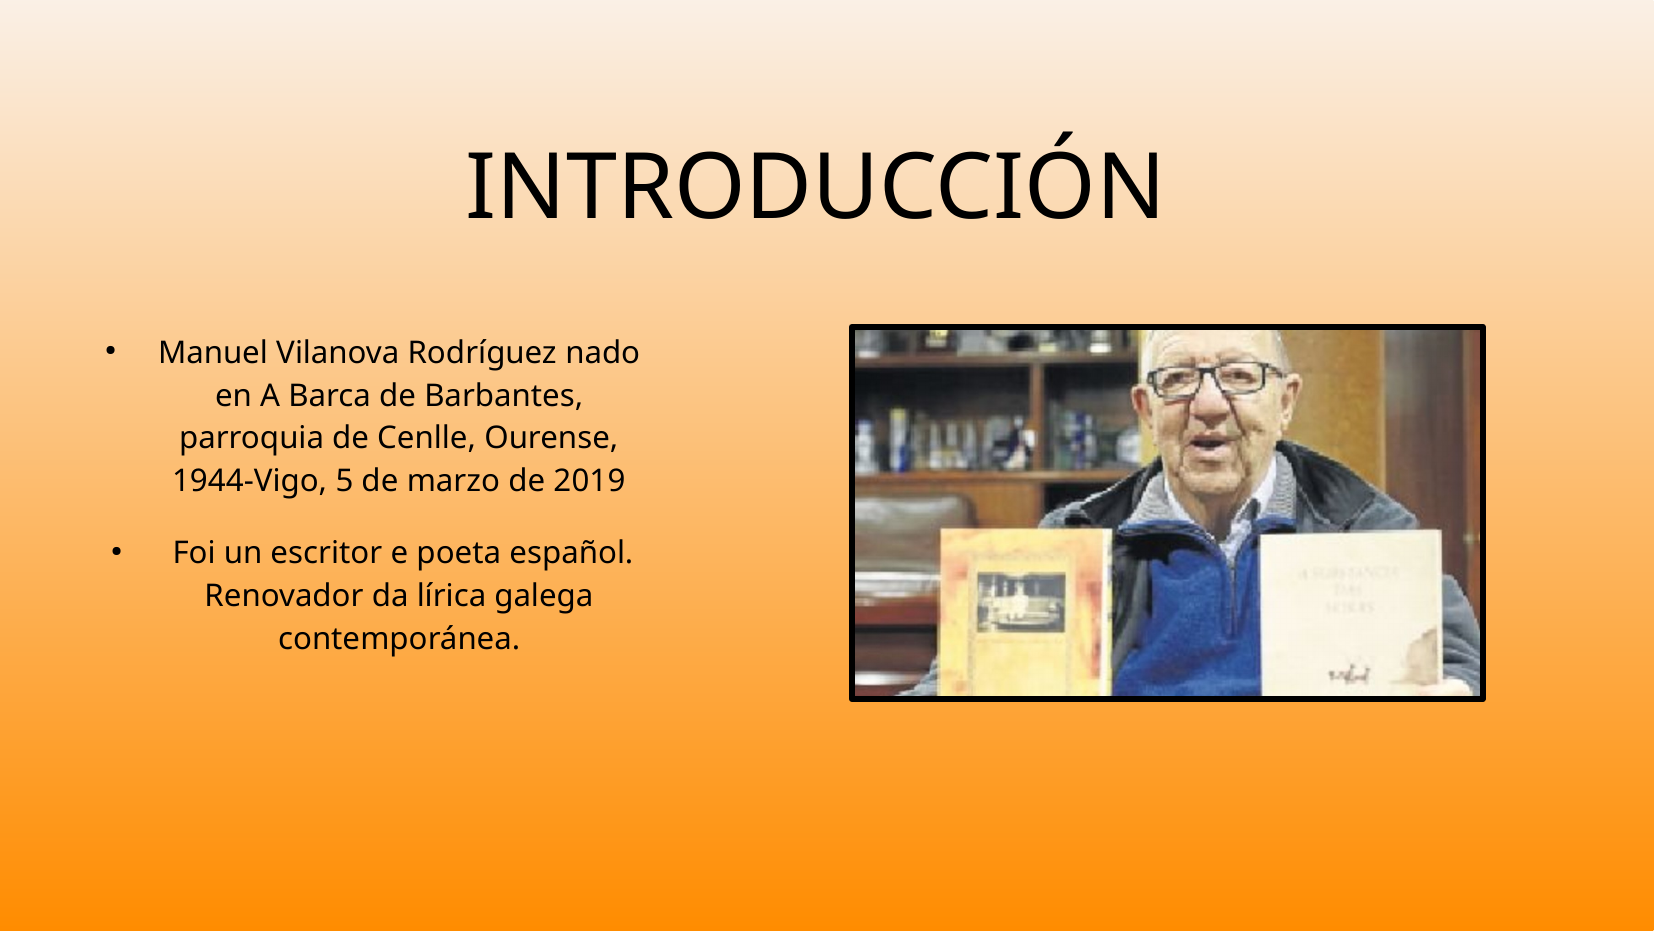

# INTRODUCCIÓN
Manuel Vilanova Rodríguez​ nado en A Barca de Barbantes, parroquia de Cenlle, Ourense, 1944-Vigo, 5 de marzo de 2019
​ Foi un escritor e poeta español. Renovador da lírica galega contemporánea.